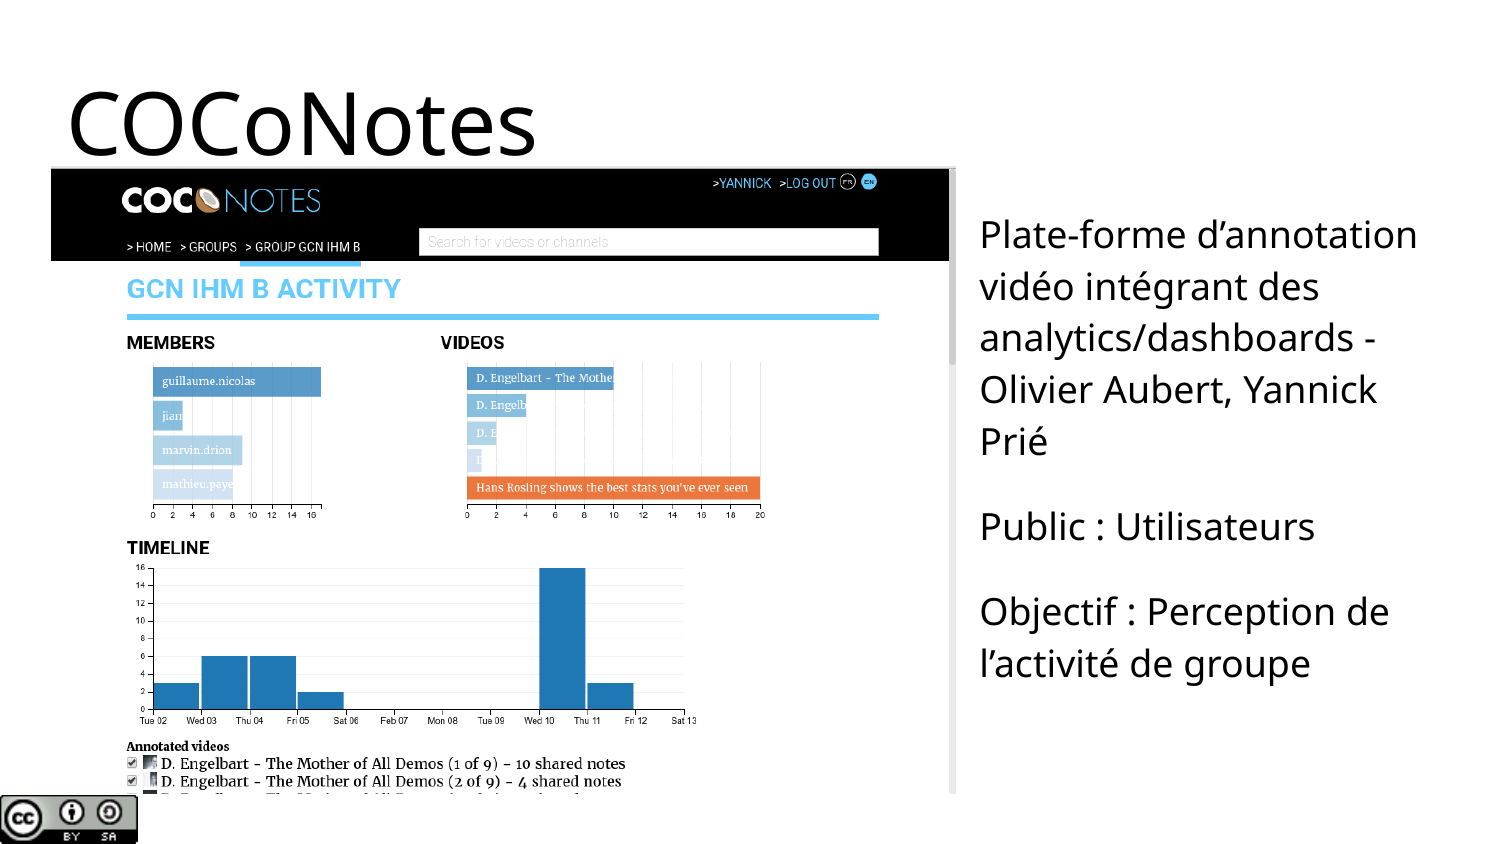

# COCoNotes
Plate-forme d’annotation vidéo intégrant des analytics/dashboards - Olivier Aubert, Yannick Prié
Public : Utilisateurs
Objectif : Perception de l’activité de groupe